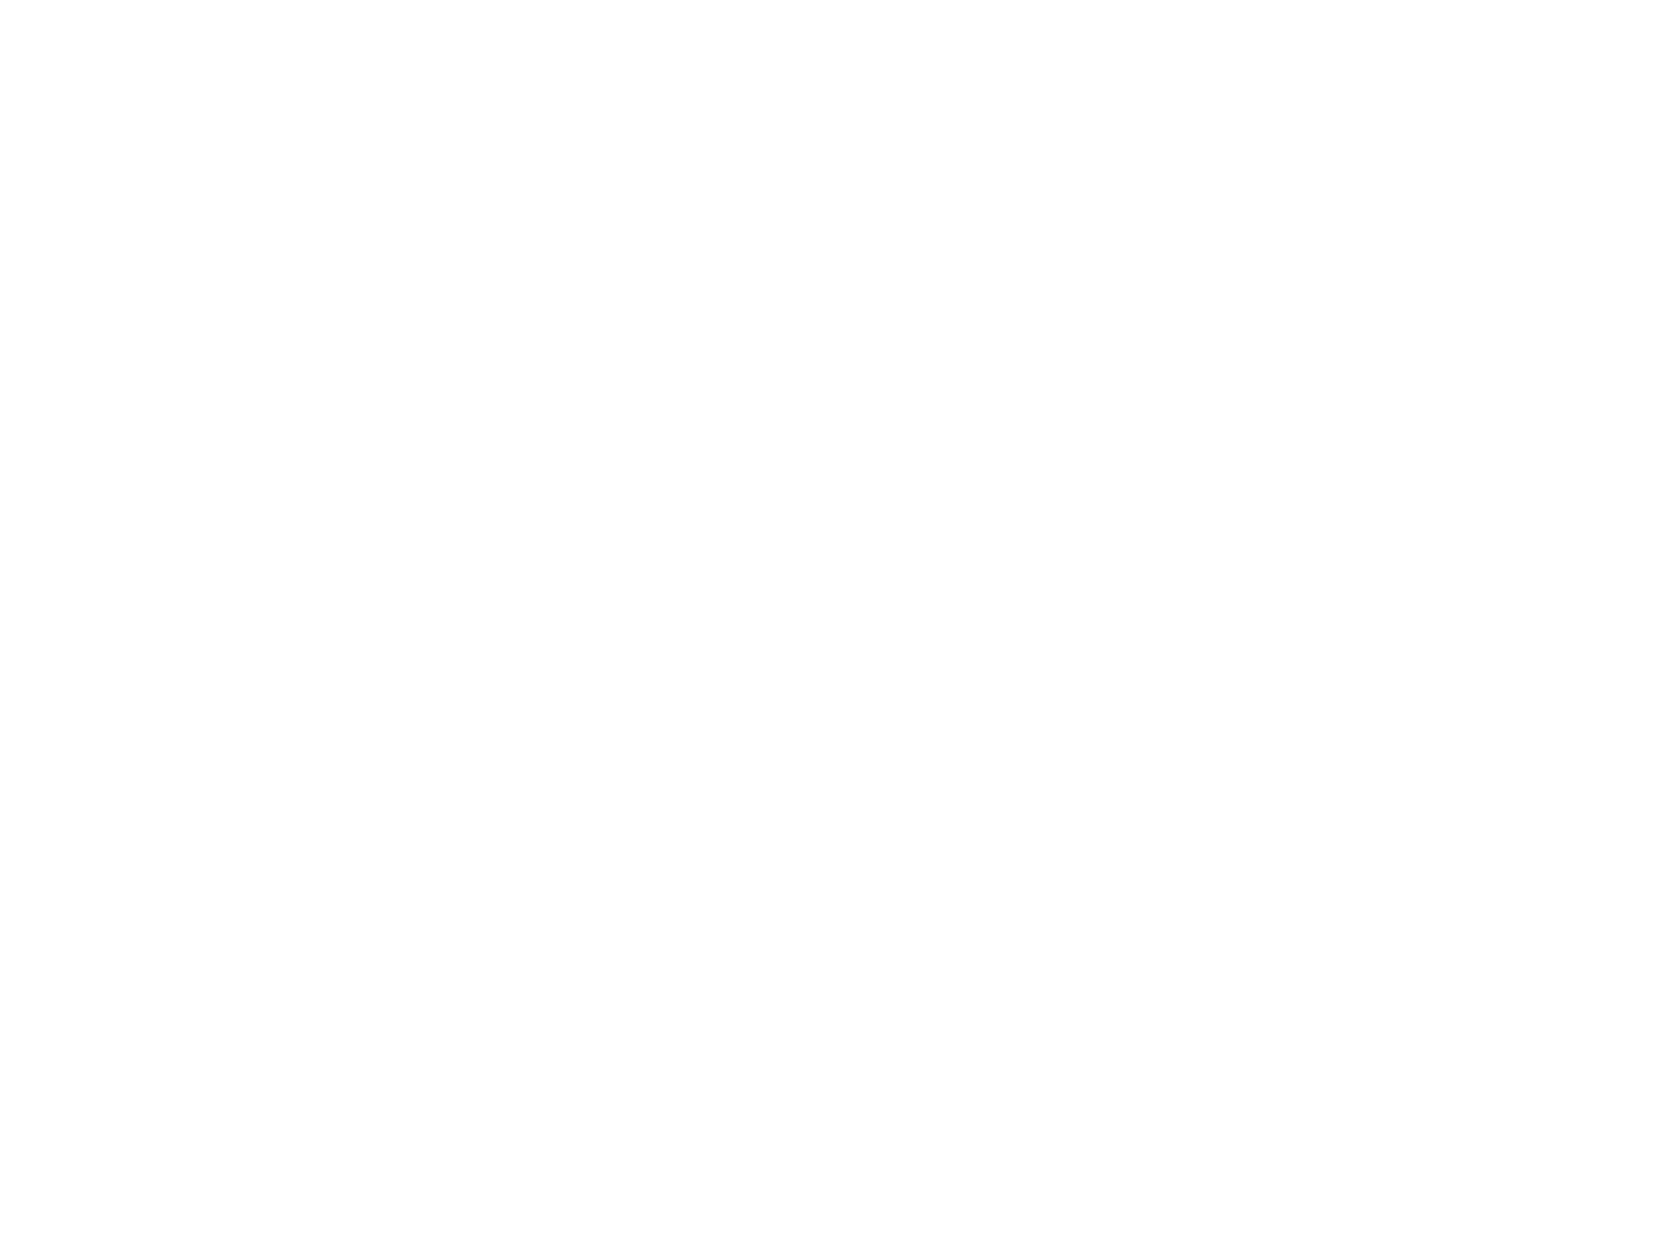

Δυκτιακή εγκατάσταση (network install)
Livecd-iso-to-pxeboot
https://fedorahosted.org/cobbler/wiki/HowToPxeAnyLiveCd
Eγκατάσταση σε εικονικά μηχανήματα (μέσω του koan)
Υποστήριξη για Xen, qemu, KVM και κάποιες παραλλαγές του Vmware